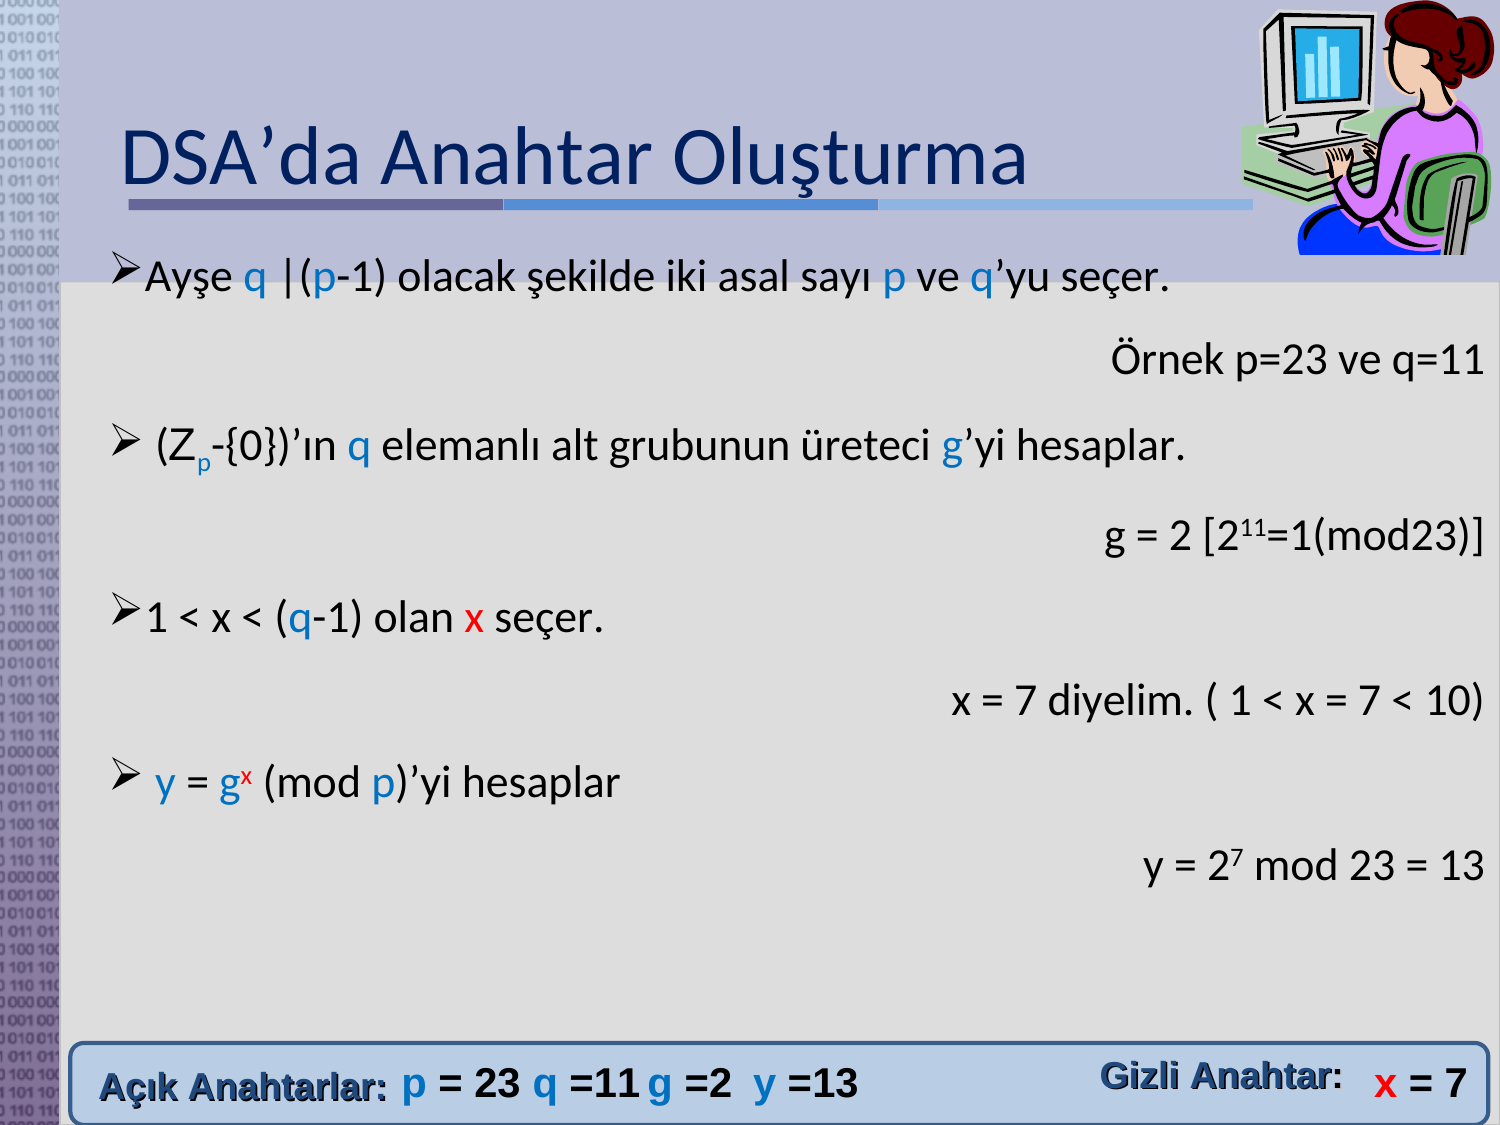

DSA’da Anahtar Oluşturma
Ayşe q |(p-1) olacak şekilde iki asal sayı p ve q’yu seçer.
Örnek p=23 ve q=11
 (Zp-{0})’ın q elemanlı alt grubunun üreteci g’yi hesaplar.
		g = 2 [211=1(mod23)]
1 < x < (q-1) olan x seçer.
x = 7 diyelim. ( 1 < x = 7 < 10)
 y = gx (mod p)’yi hesaplar
y = 27 mod 23 = 13
Gizli Anahtar:
p = 23 q =11
g =2
y =13
x = 7
Açık Anahtarlar: